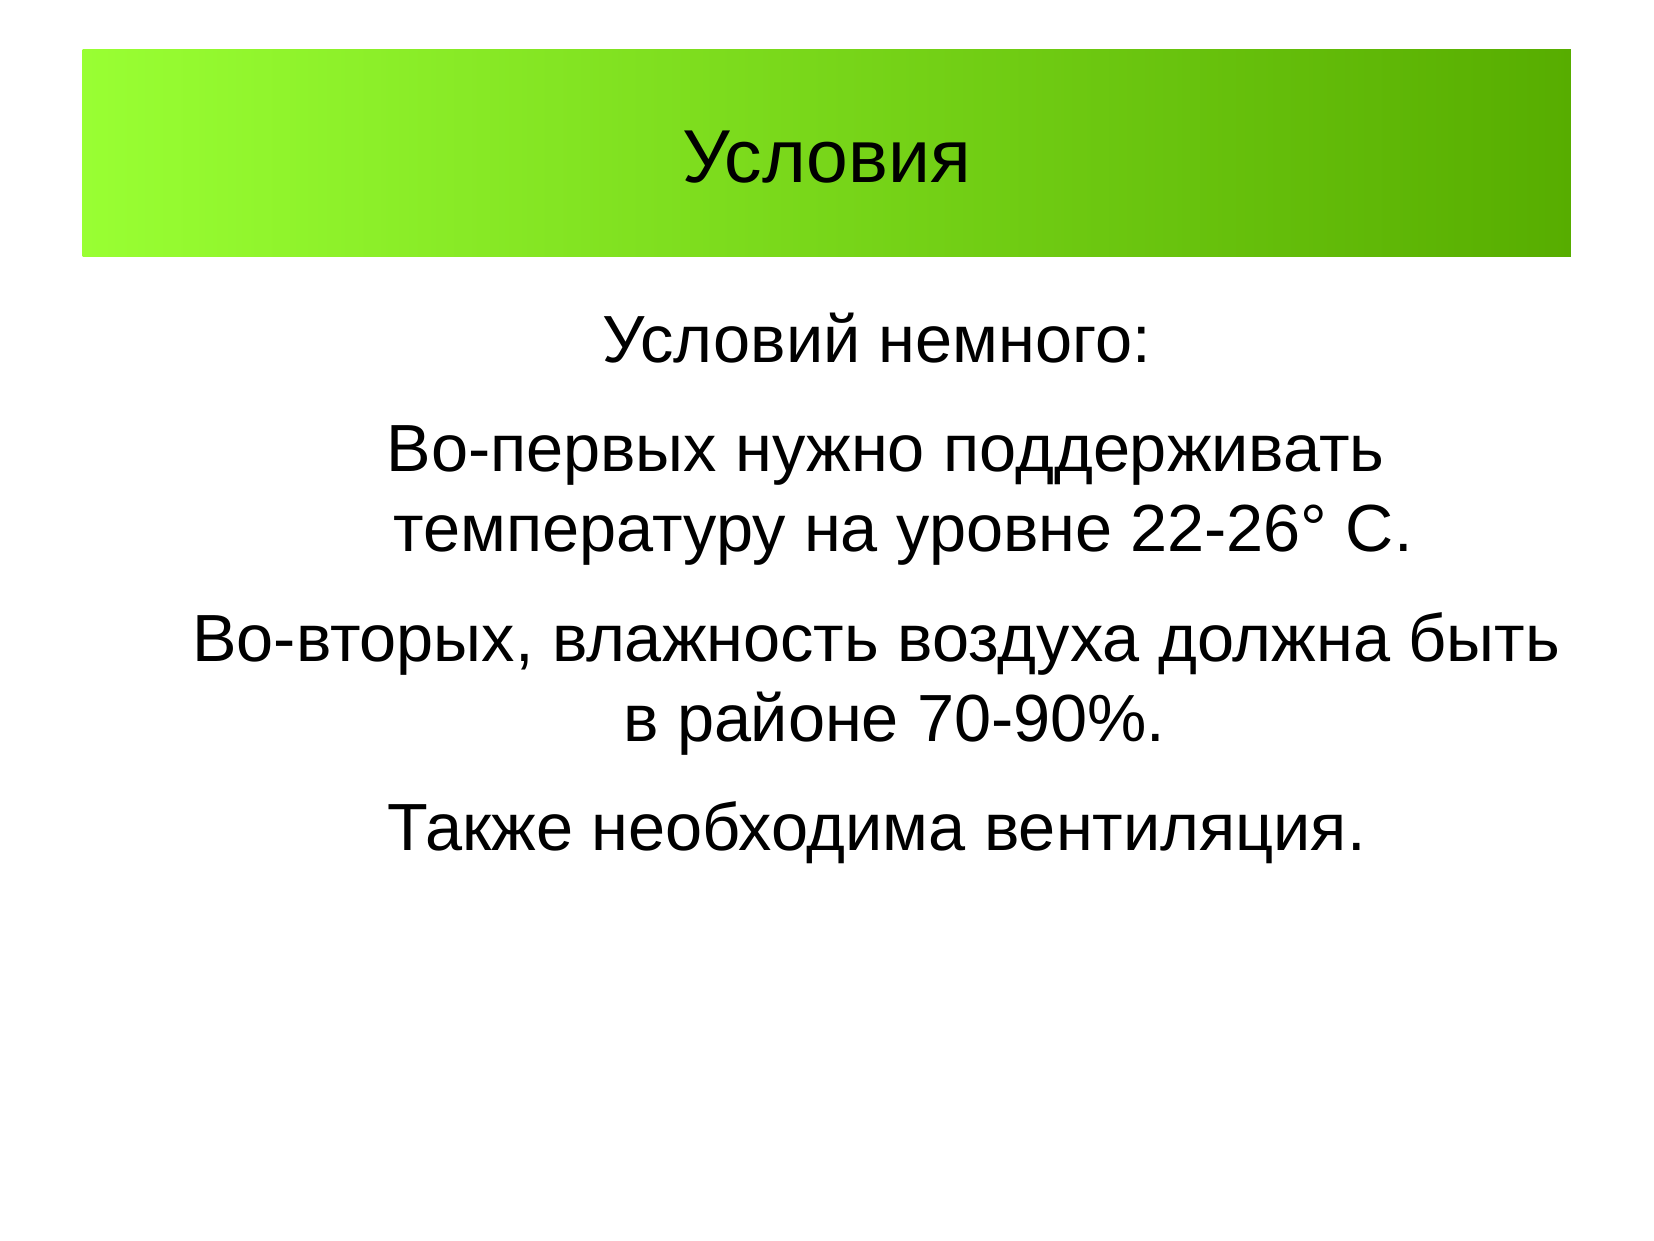

# Условия
Условий немного:
 Во-первых нужно поддерживать температуру на уровне 22-26° С.
Во-вторых, влажность воздуха должна быть в районе 70-90%.
Также необходима вентиляция.